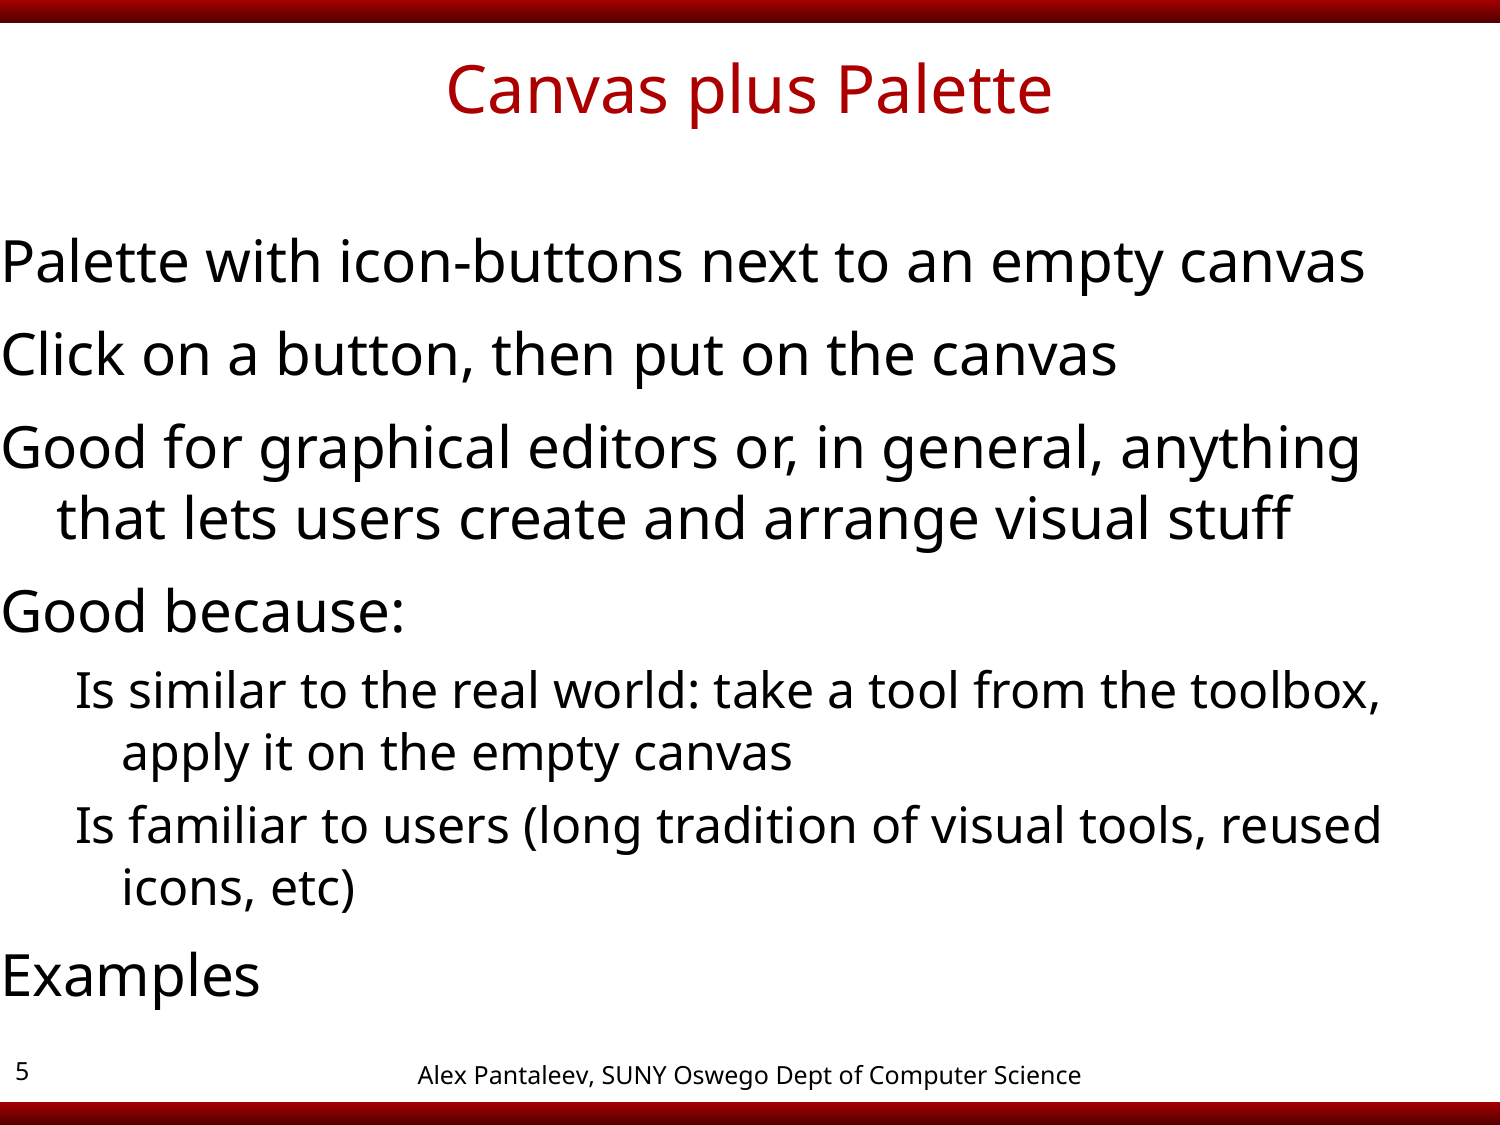

# Canvas plus Palette
Palette with icon-buttons next to an empty canvas
Click on a button, then put on the canvas
Good for graphical editors or, in general, anything that lets users create and arrange visual stuff
Good because:
Is similar to the real world: take a tool from the toolbox, apply it on the empty canvas
Is familiar to users (long tradition of visual tools, reused icons, etc)
Examples
5